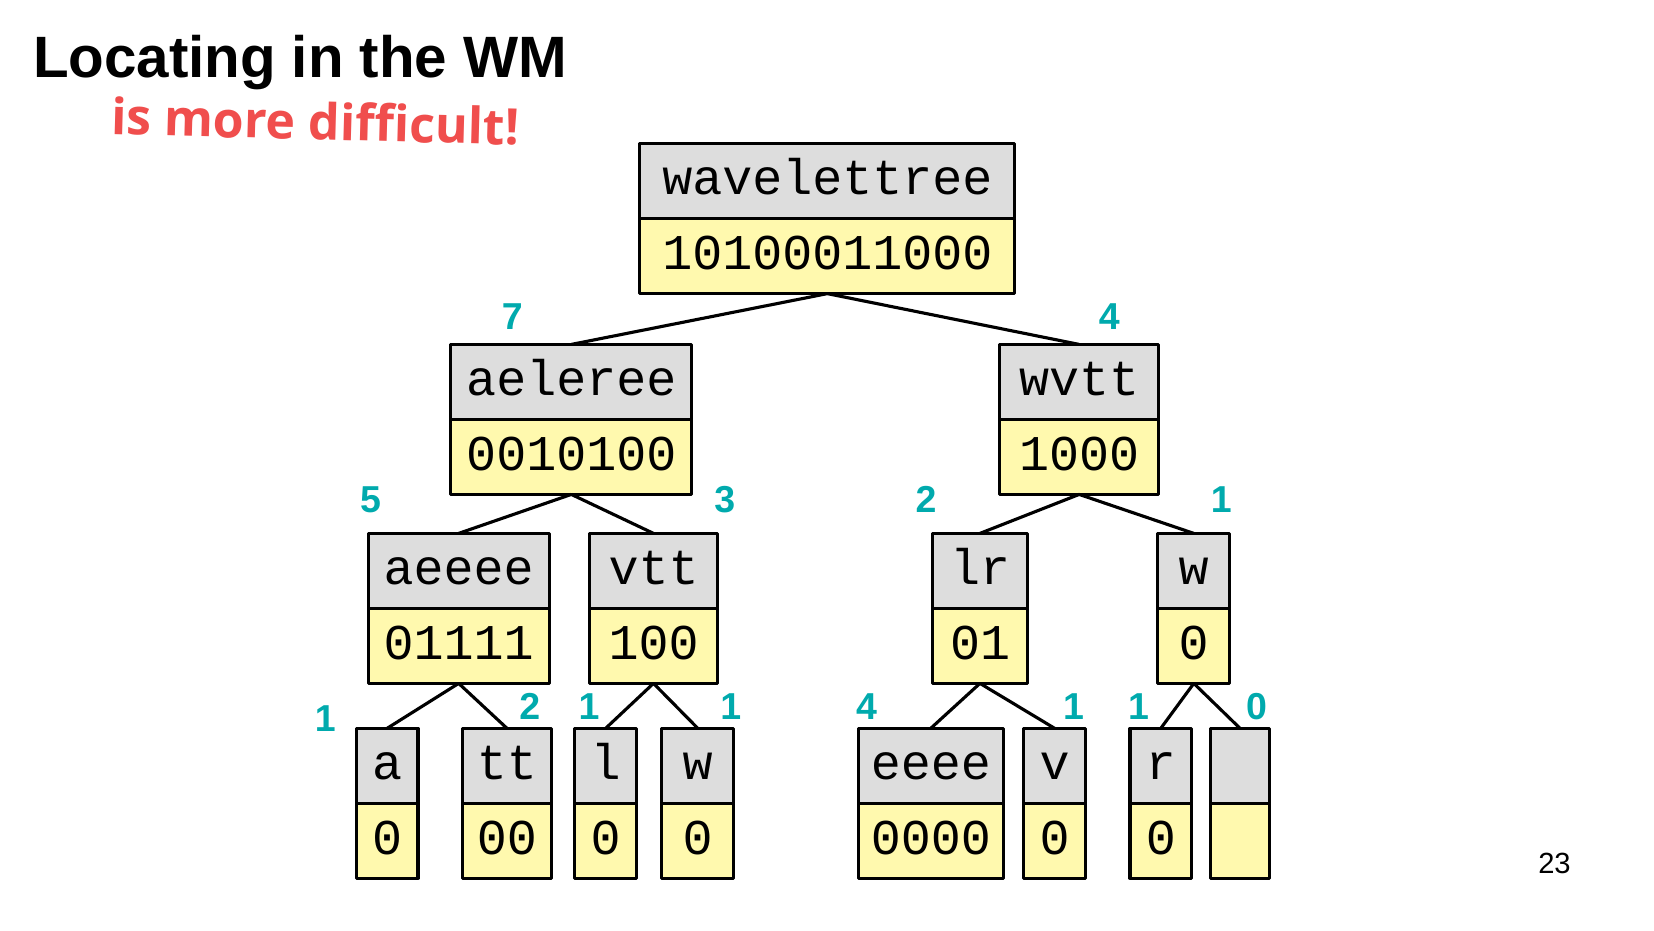

Locating in the WM
is more difficult!
wavelettree
10100011000
7
4
aeleree
wvtt
0010100
1000
5
3
2
1
aeeee
vtt
lr
w
01111
100
01
0
2
1
1
4
1
1
0
1
a
tt
l
w
eeee
v
r
0
00
0
0
0000
0
0
23